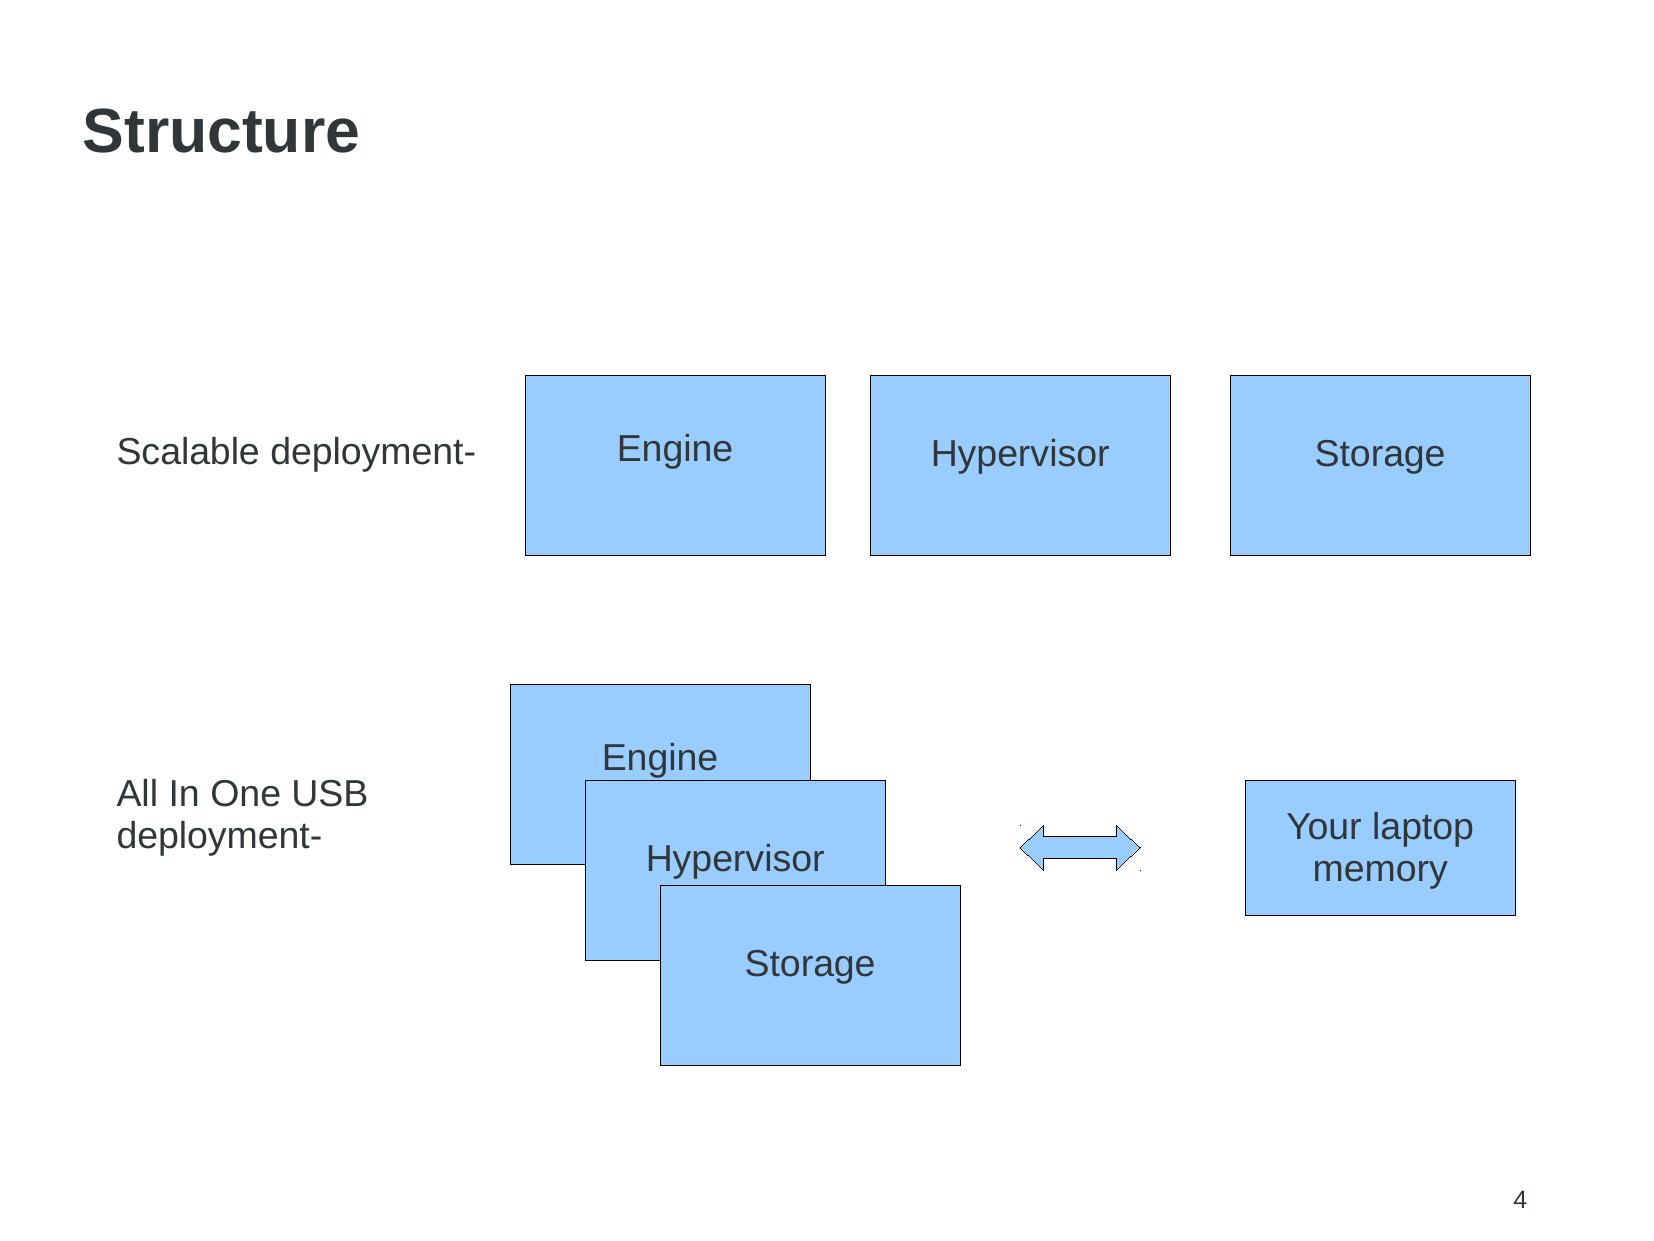

Structure
Engine
Scalable deployment-
Hypervisor
Storage
Engine
All In One USB
Your laptop
deployment-
Hypervisor
memory
Storage
4